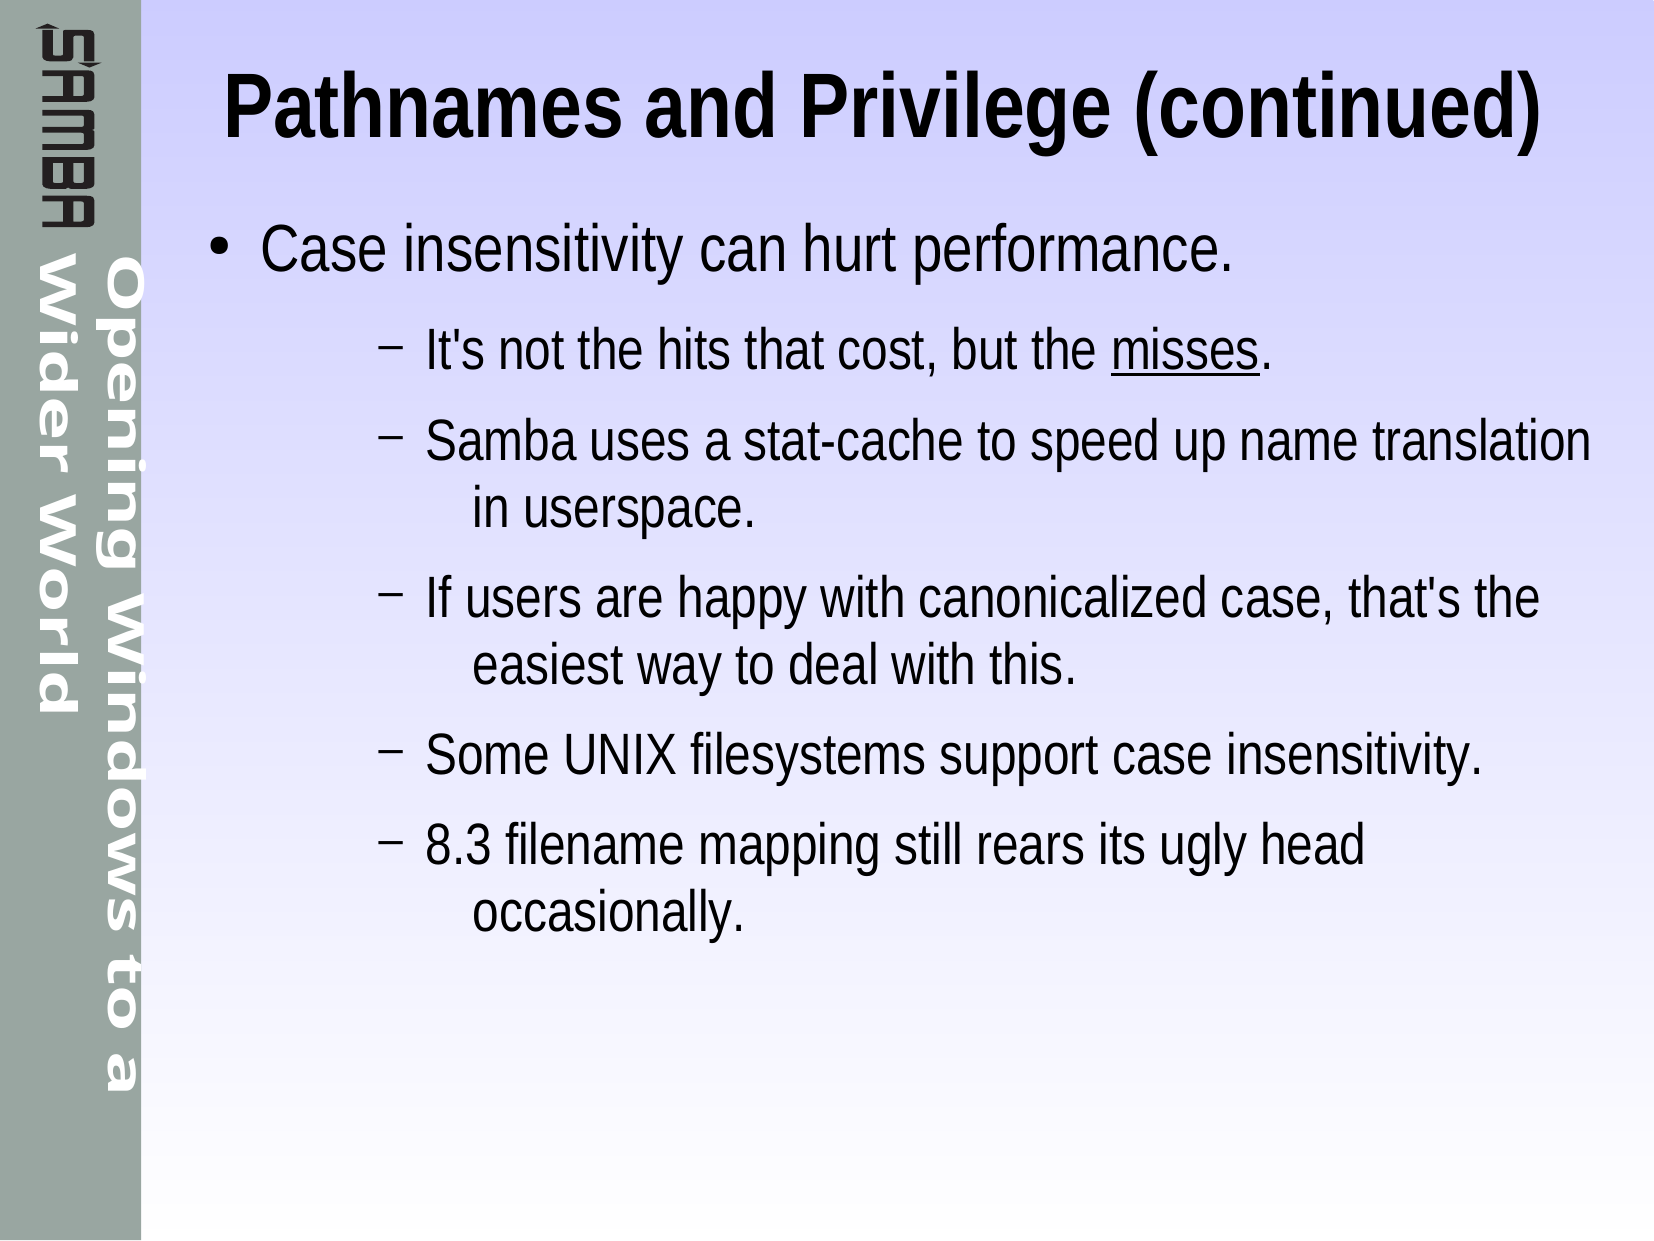

# Pathnames and Privilege (continued)
Case insensitivity can hurt performance.
It's not the hits that cost, but the misses.
Samba uses a stat-cache to speed up name translation in userspace.
If users are happy with canonicalized case, that's the easiest way to deal with this.
Some UNIX filesystems support case insensitivity.
8.3 filename mapping still rears its ugly head occasionally.